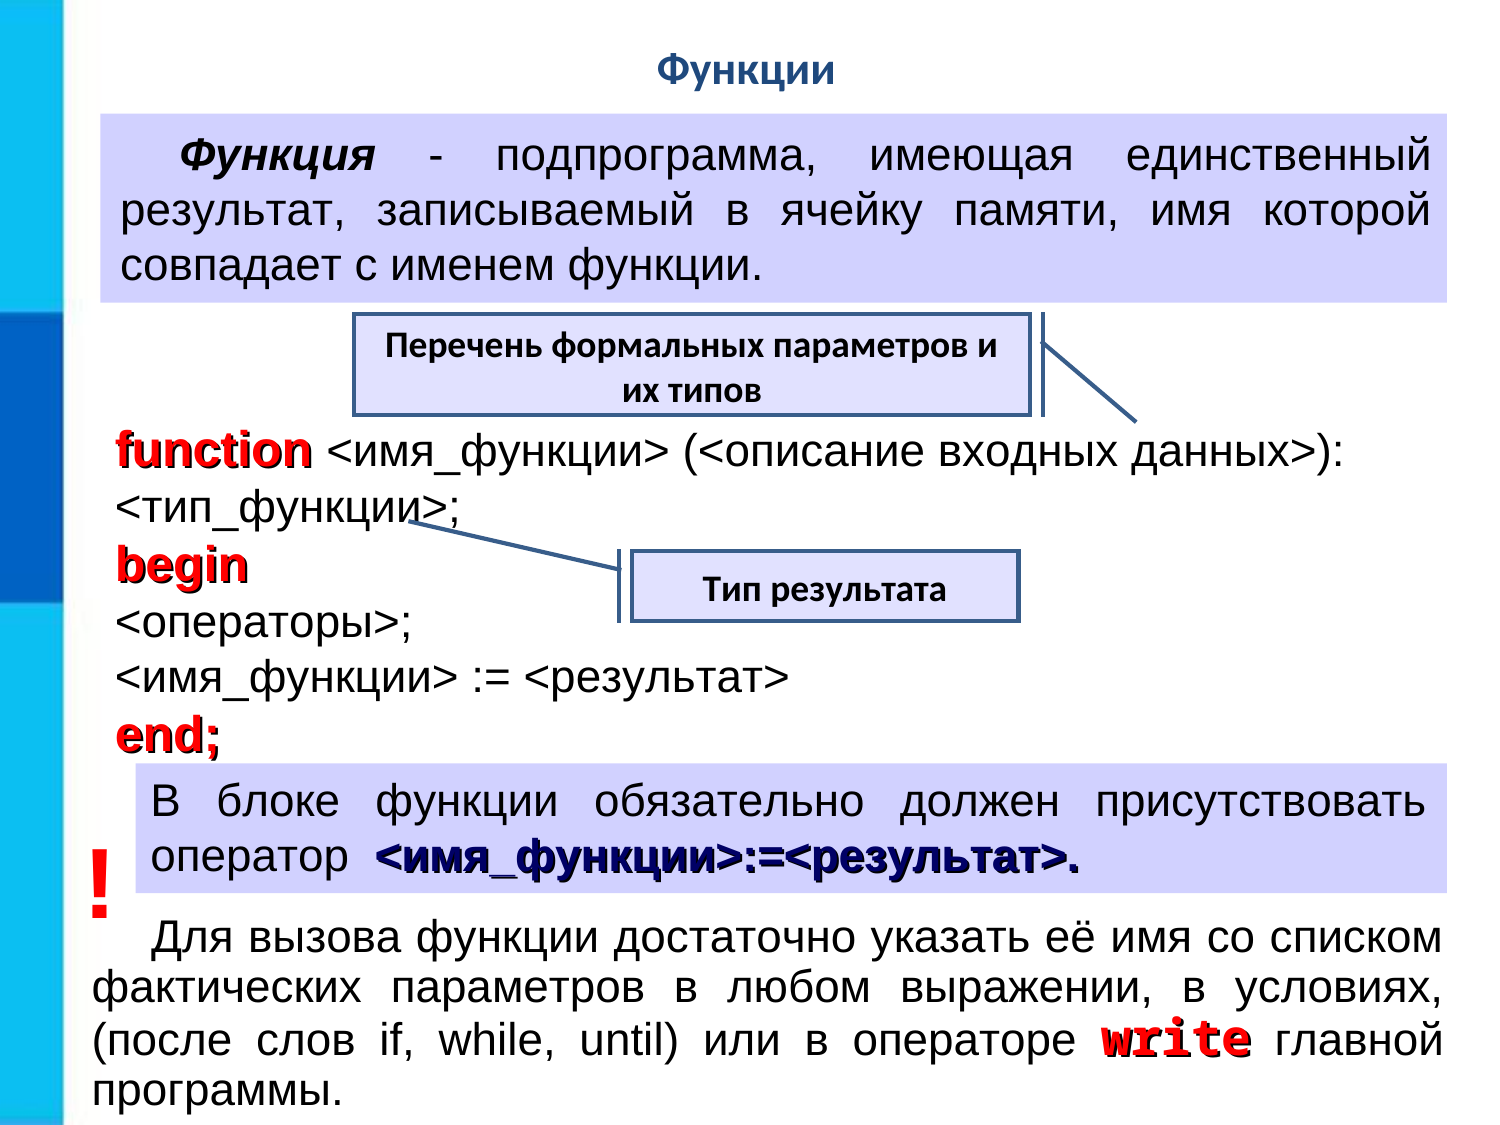

Функции
Функция - подпрограмма, имеющая единственный результат, записываемый в ячейку памяти, имя которой совпадает с именем функции.
Перечень формальных параметров и их типов
function <имя_функции> (<описание входных данных>): <тип_функции>;
begin
<операторы>;
<имя_функции> := <результат>
end;
Тип результата
В блоке функции обязательно должен присутствовать оператор <имя_функции>:=<результат>.
!
Для вызова функции достаточно указать её имя со списком фактических параметров в любом выражении, в условиях, (после слов if, while, until) или в операторе write главной программы.